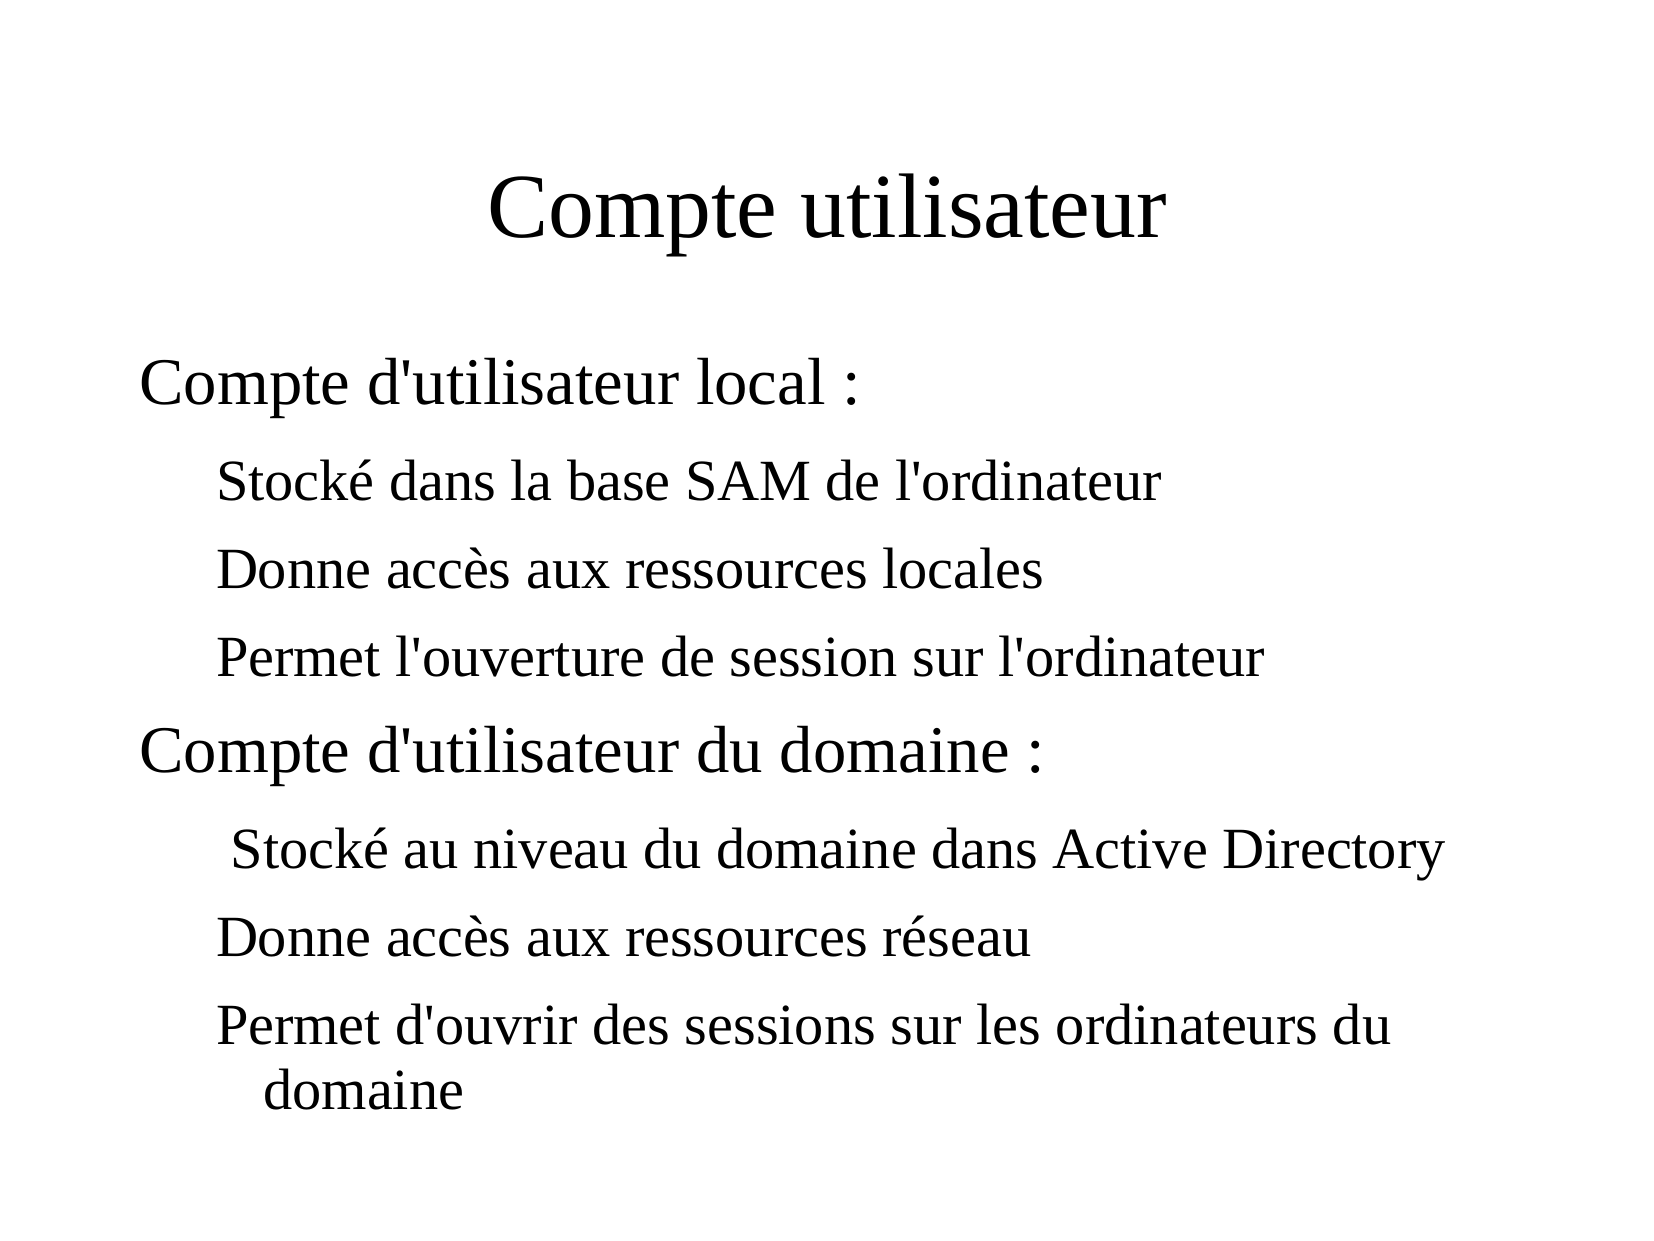

# Compte utilisateur
Compte d'utilisateur local :
Stocké dans la base SAM de l'ordinateur
Donne accès aux ressources locales
Permet l'ouverture de session sur l'ordinateur
Compte d'utilisateur du domaine :
 Stocké au niveau du domaine dans Active Directory
Donne accès aux ressources réseau
Permet d'ouvrir des sessions sur les ordinateurs du domaine